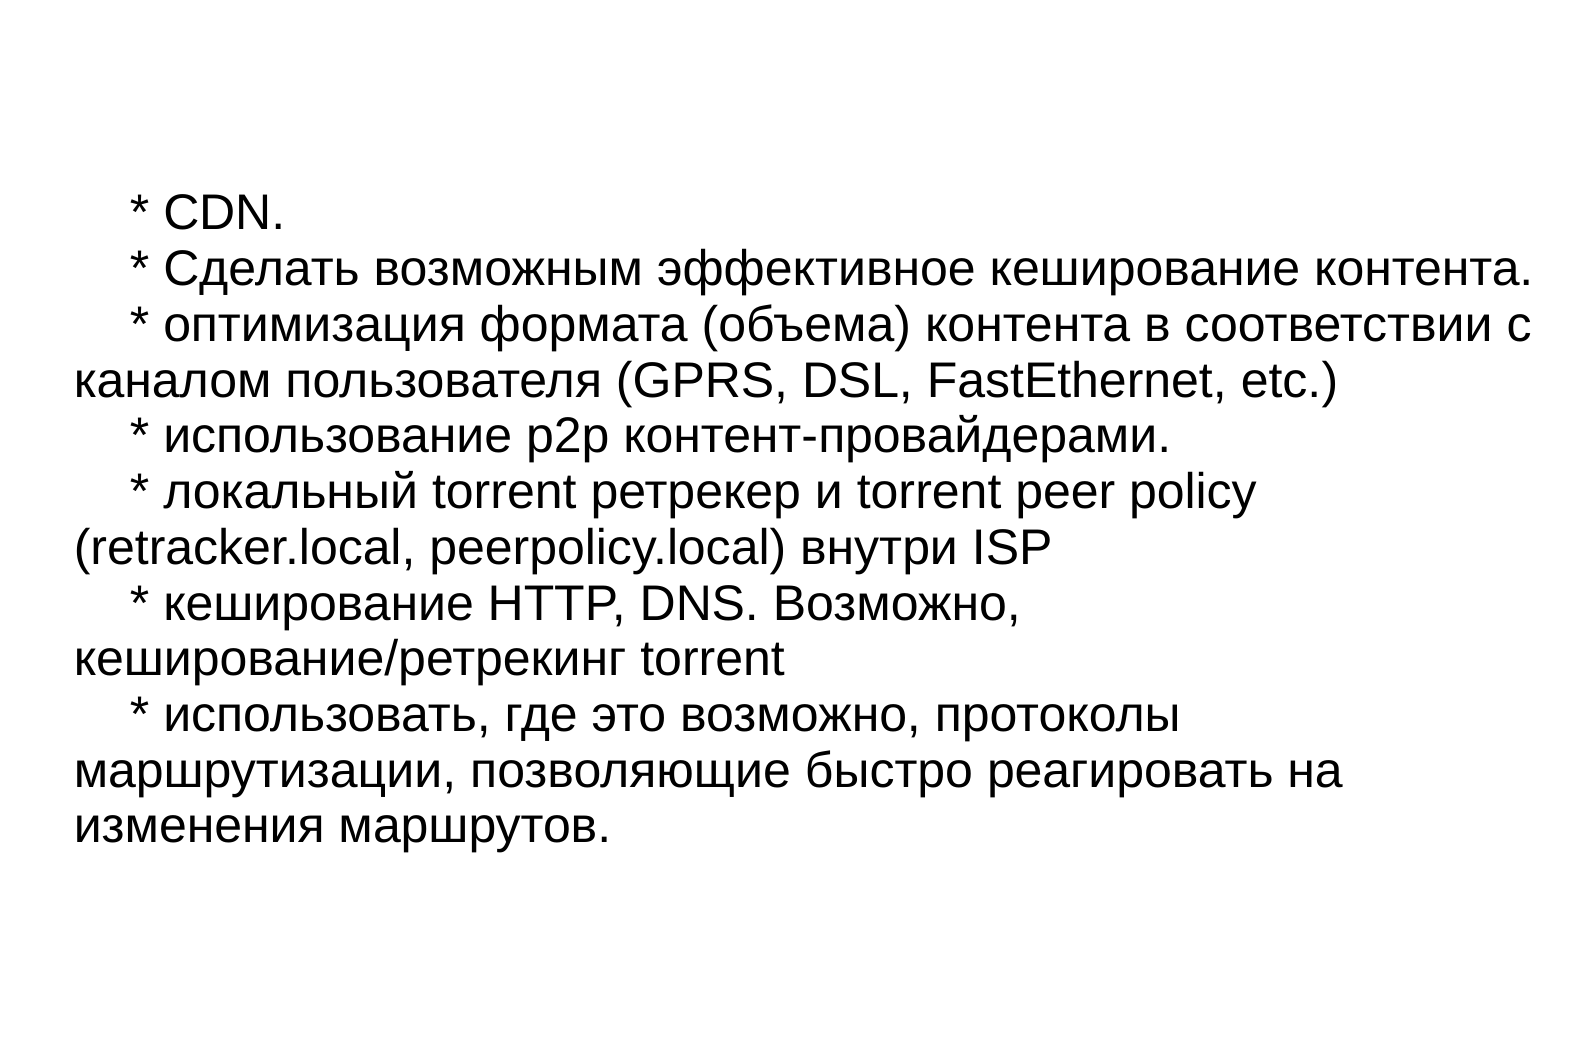

* CDN.
 * Сделать возможным эффективное кеширование контента.
 * оптимизация формата (объема) контента в соответствии с каналом пользователя (GPRS, DSL, FastEthernet, etc.)
 * использование p2p контент-провайдерами.
 * локальный torrent ретрекер и torrent peer policy (retracker.local, peerpolicy.local) внутри ISP
 * кеширование HTTP, DNS. Возможно, кеширование/ретрекинг torrent
 * использовать, где это возможно, протоколы маршрутизации, позволяющие быстро реагировать на изменения маршрутов.